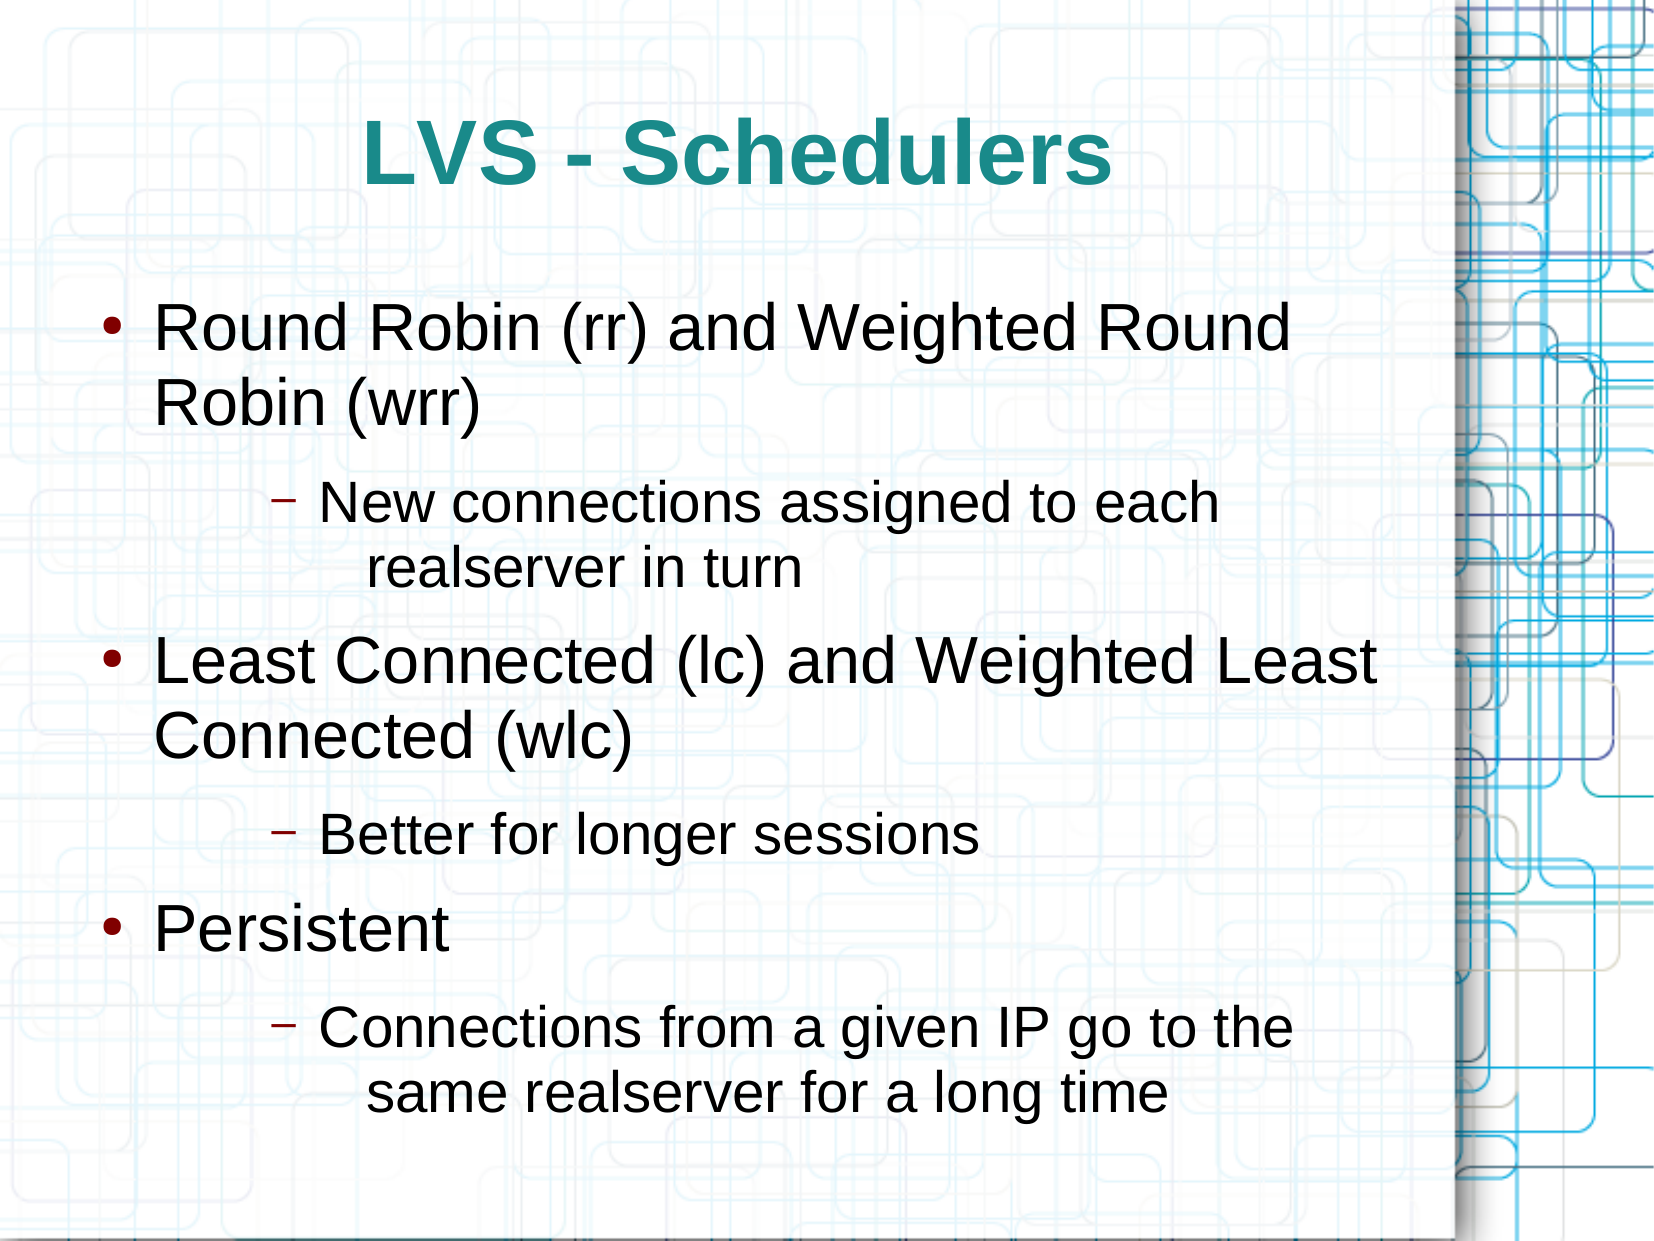

# LVS - Schedulers
Round Robin (rr) and Weighted Round Robin (wrr)
New connections assigned to each realserver in turn
Least Connected (lc) and Weighted Least Connected (wlc)
Better for longer sessions
Persistent
Connections from a given IP go to the same realserver for a long time